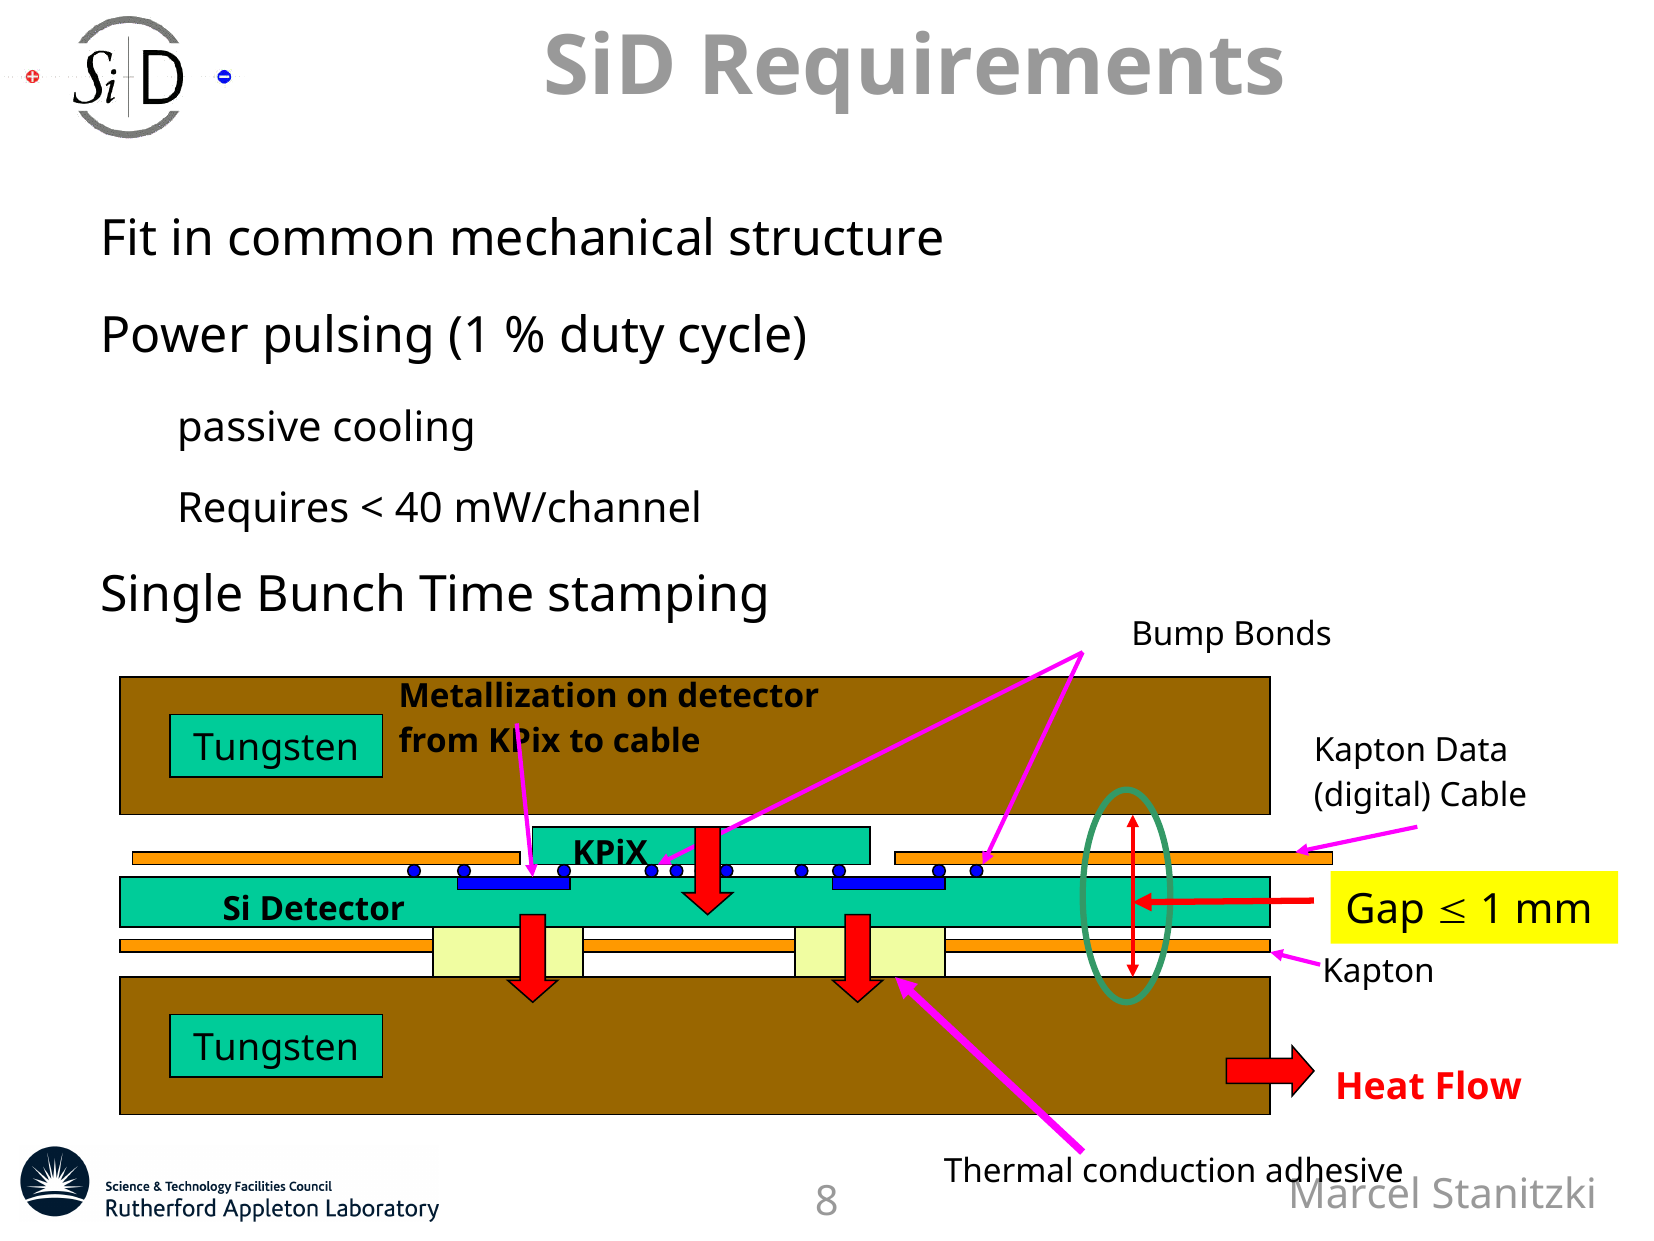

# SiD Requirements
Fit in common mechanical structure
Power pulsing (1 % duty cycle)
passive cooling
Requires < 40 mW/channel
Single Bunch Time stamping
Bump Bonds
Metallization on detector from KPix to cable
Tungsten
Kapton Data (digital) Cable
KPiX
Gap  1 mm
Si Detector
Kapton
Tungsten
Heat Flow
Thermal conduction adhesive